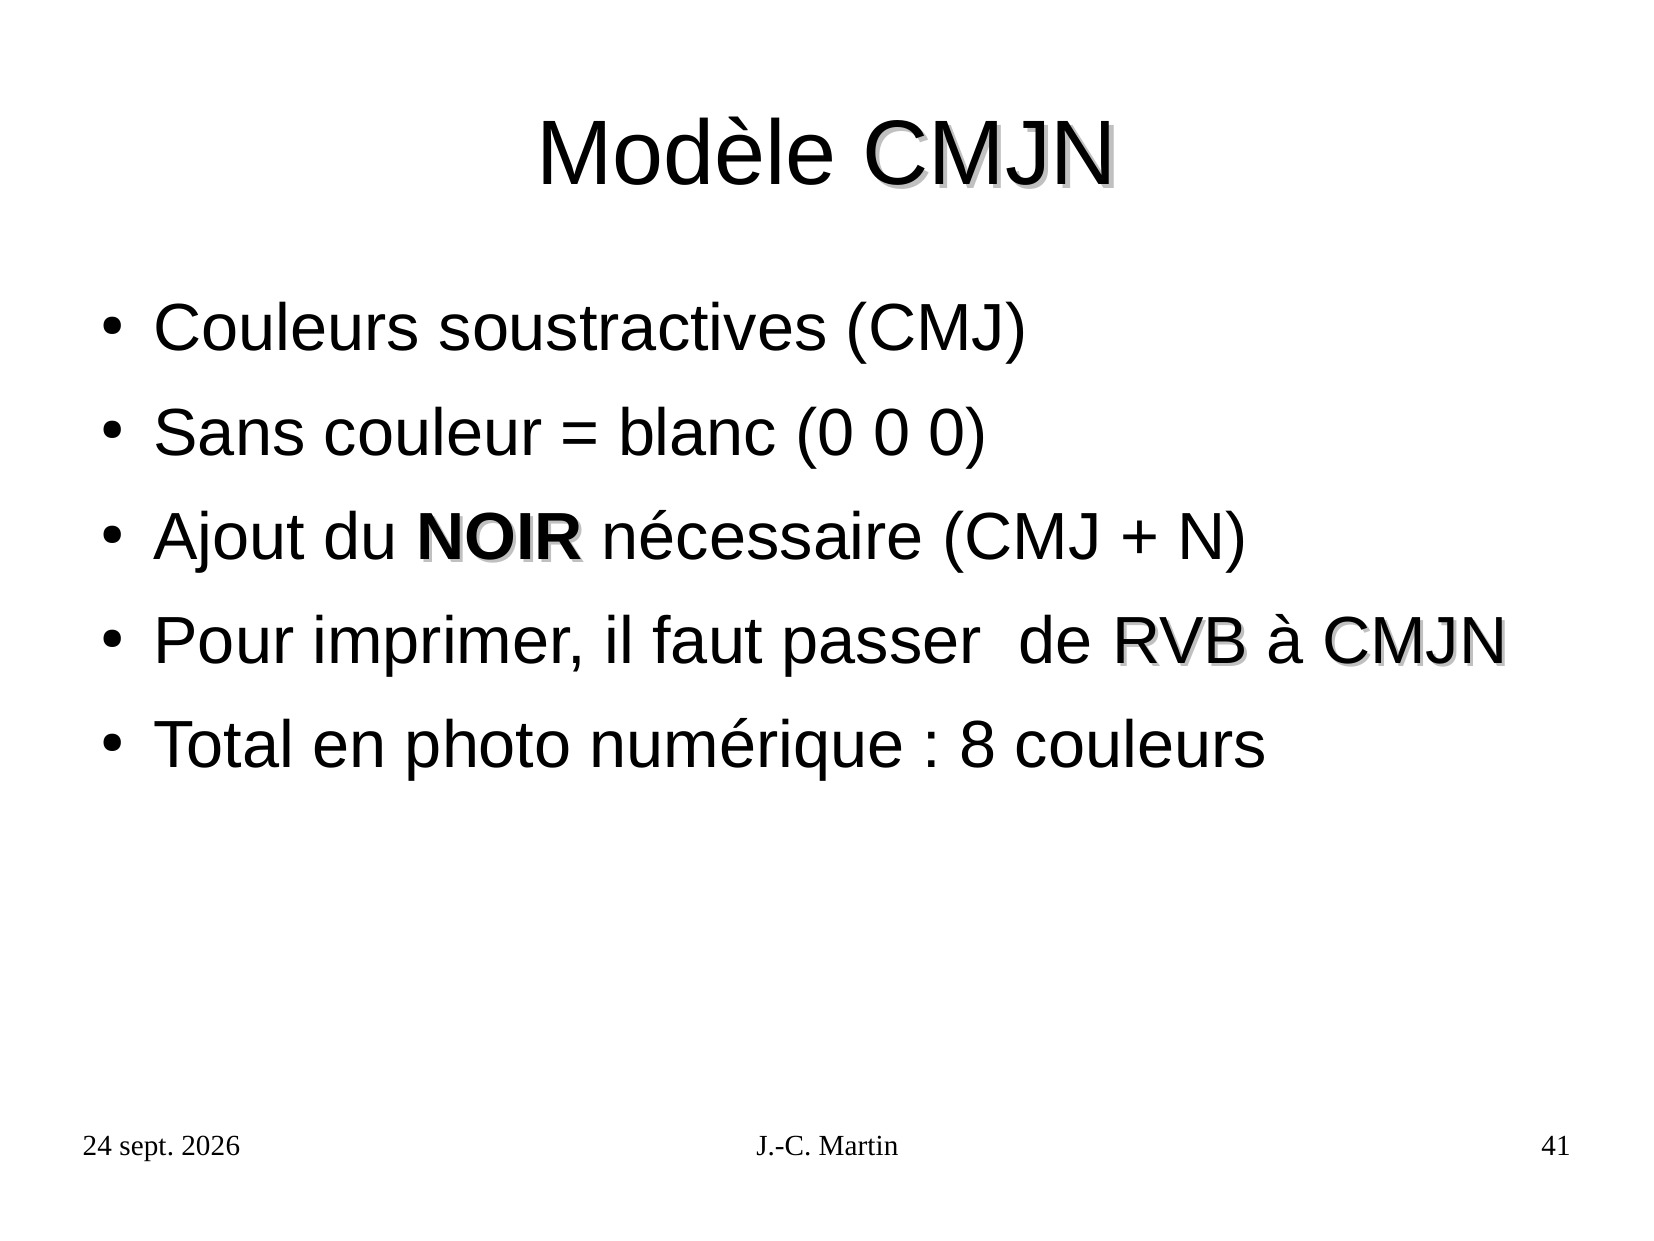

# Modèle CMJN
Couleurs soustractives (CMJ)
Sans couleur = blanc (0 0 0)
Ajout du NOIR nécessaire (CMJ + N)
Pour imprimer, il faut passer de RVB à CMJN
Total en photo numérique : 8 couleurs
J.-C. Martin
41